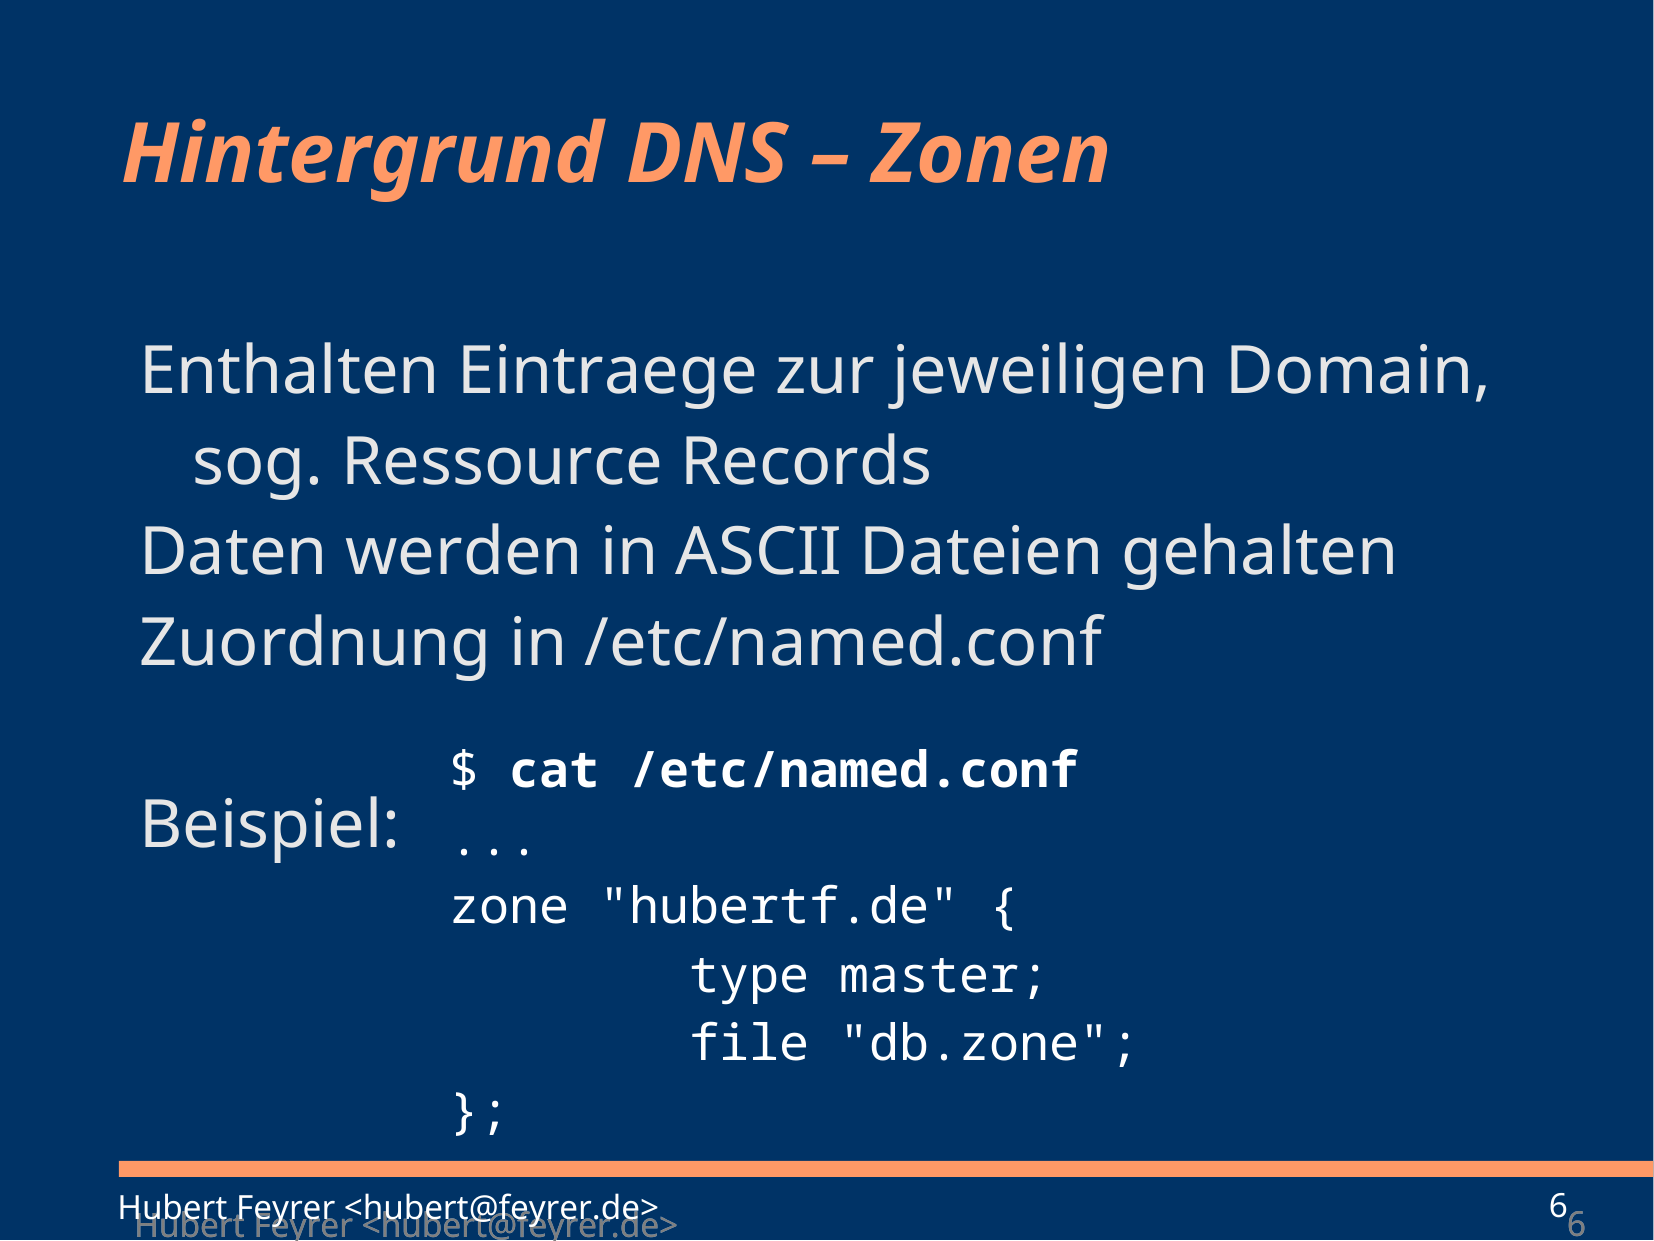

# Hintergrund DNS – Zonen
Enthalten Eintraege zur jeweiligen Domain,
sog. Ressource Records
Daten werden in ASCII Dateien gehalten
Zuordnung in /etc/named.conf
Beispiel:
$ cat /etc/named.conf
...
zone "hubertf.de" {
 type master;
 file "db.zone";
};